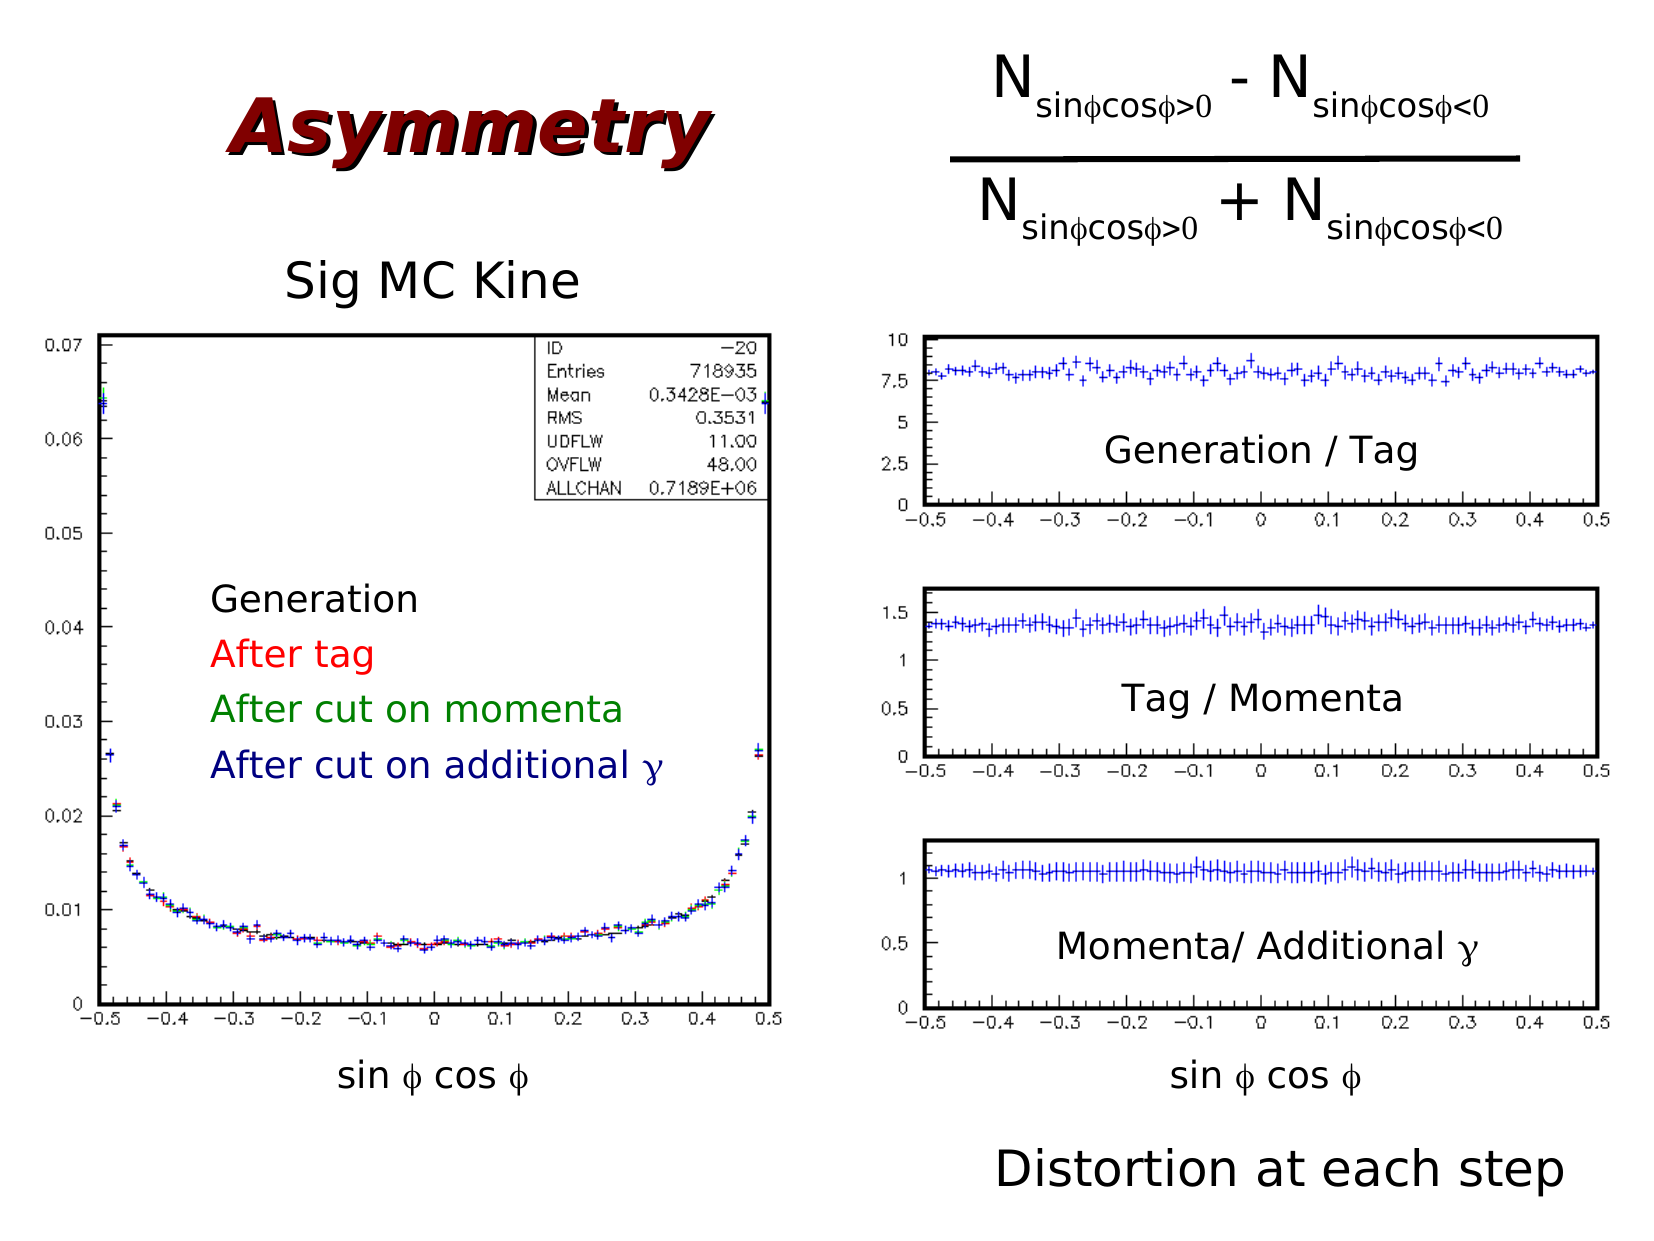

Nsinfcosf>0 - Nsinfcosf<0
Nsinfcosf>0 + Nsinfcosf<0
Asymmetry
Sig MC Kine
Generation / Tag
Generation
After tag
After cut on momenta
After cut on additional g
Tag / Momenta
Momenta/ Additional g
sin f cos f
sin f cos f
Distortion at each step